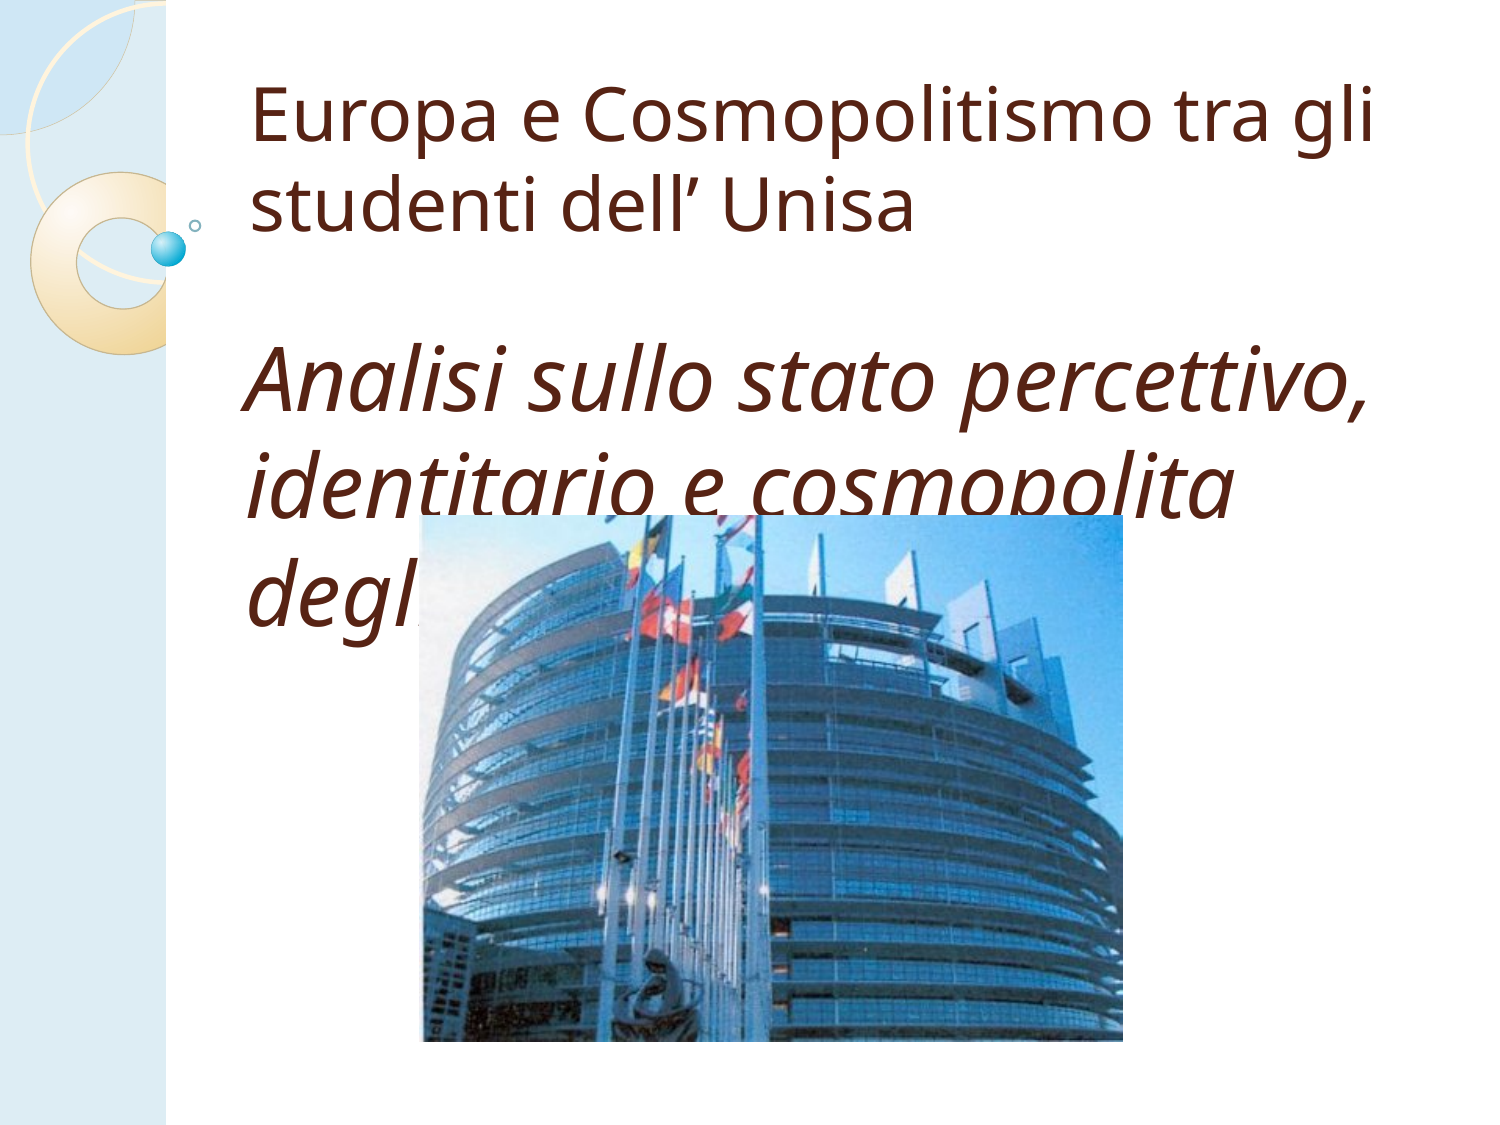

# Europa e Cosmopolitismo tra gli studenti dell’ Unisa
Analisi sullo stato percettivo, identitario e cosmopolita degli studenti.